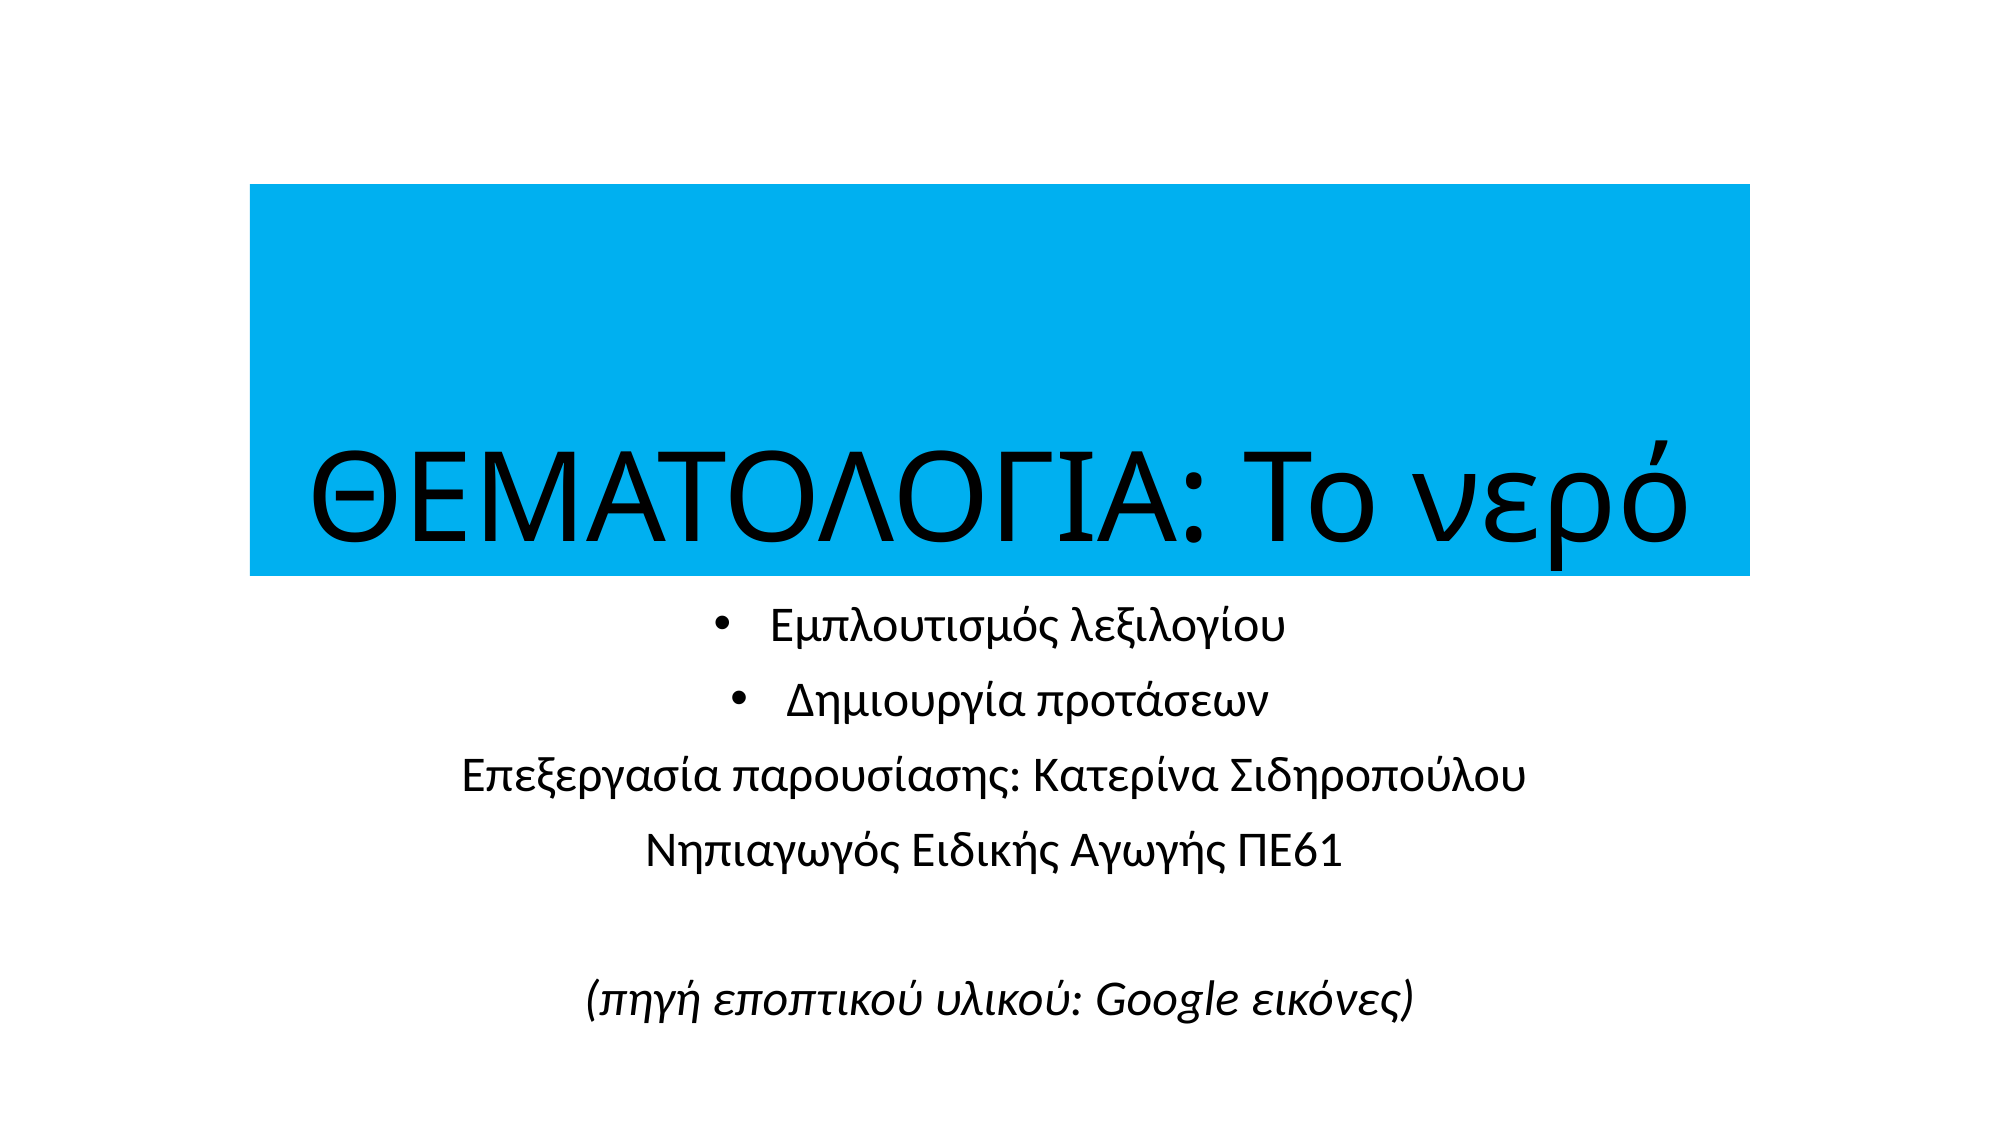

# ΘΕΜΑΤΟΛΟΓΙΑ: Το νερό
Εμπλουτισμός λεξιλογίου
Δημιουργία προτάσεων
Επεξεργασία παρουσίασης: Κατερίνα Σιδηροπούλου
Νηπιαγωγός Ειδικής Αγωγής ΠΕ61
(πηγή εποπτικού υλικού: Google εικόνες)